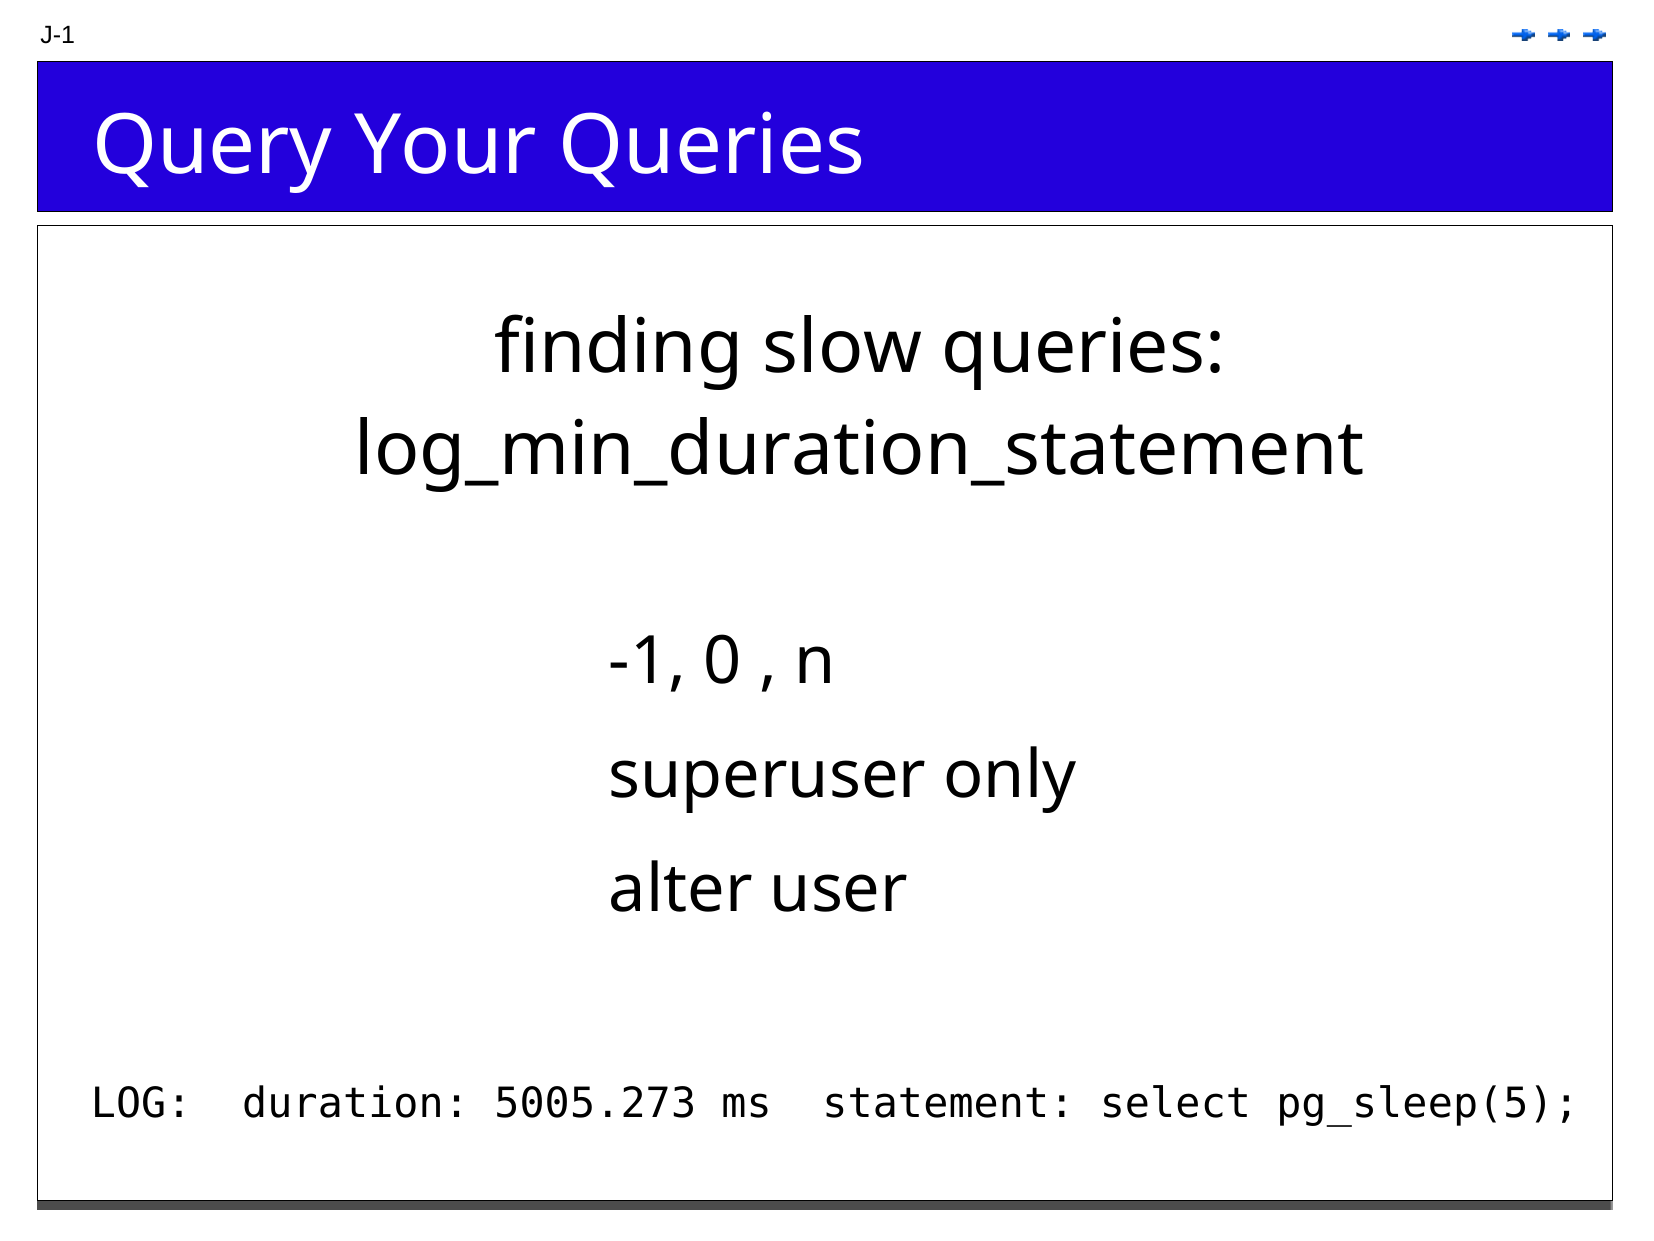

J-1
Query Your Queries
finding slow queries:
log_min_duration_statement
 -1, 0 , n
 superuser only
 alter user
LOG: duration: 5005.273 ms statement: select pg_sleep(5);